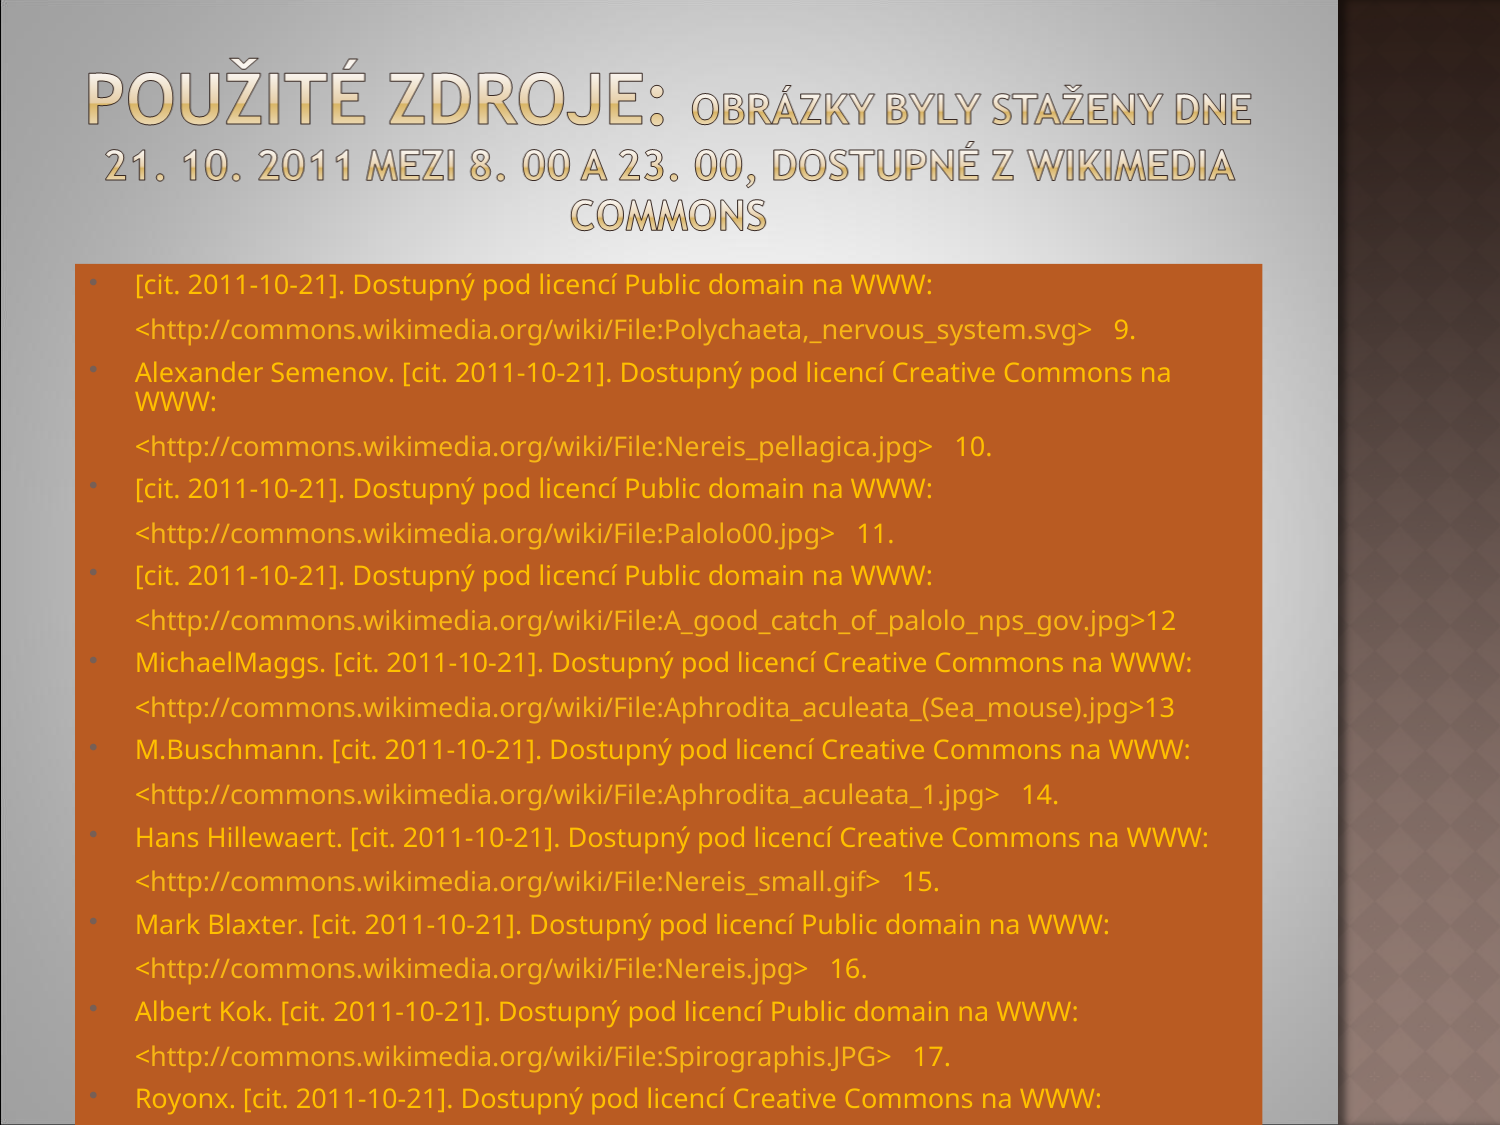

# [cit. 2011-10-21]. Dostupný pod licencí Public domain na WWW:
<http://commons.wikimedia.org/wiki/File:Polychaeta,_nervous_system.svg> 9.
Alexander Semenov. [cit. 2011-10-21]. Dostupný pod licencí Creative Commons na WWW:
<http://commons.wikimedia.org/wiki/File:Nereis_pellagica.jpg> 10.
[cit. 2011-10-21]. Dostupný pod licencí Public domain na WWW:
<http://commons.wikimedia.org/wiki/File:Palolo00.jpg> 11.
[cit. 2011-10-21]. Dostupný pod licencí Public domain na WWW:
<http://commons.wikimedia.org/wiki/File:A_good_catch_of_palolo_nps_gov.jpg>12
MichaelMaggs. [cit. 2011-10-21]. Dostupný pod licencí Creative Commons na WWW:
<http://commons.wikimedia.org/wiki/File:Aphrodita_aculeata_(Sea_mouse).jpg>13
M.Buschmann. [cit. 2011-10-21]. Dostupný pod licencí Creative Commons na WWW:
<http://commons.wikimedia.org/wiki/File:Aphrodita_aculeata_1.jpg> 14.
Hans Hillewaert. [cit. 2011-10-21]. Dostupný pod licencí Creative Commons na WWW:
<http://commons.wikimedia.org/wiki/File:Nereis_small.gif> 15.
Mark Blaxter. [cit. 2011-10-21]. Dostupný pod licencí Public domain na WWW:
<http://commons.wikimedia.org/wiki/File:Nereis.jpg> 16.
Albert Kok. [cit. 2011-10-21]. Dostupný pod licencí Public domain na WWW:
<http://commons.wikimedia.org/wiki/File:Spirographis.JPG> 17.
Royonx. [cit. 2011-10-21]. Dostupný pod licencí Creative Commons na WWW:
<http://commons.wikimedia.org/wiki/File:Spirographis_Spalanzanii.jpg> 18.
Neil916. [cit. 2011-10-21]. Dostupný pod licencí Public domain na WWW:
<http://commons.wikimedia.org/wiki/File:Oligochaete_GLERL_1.jpg> 19.